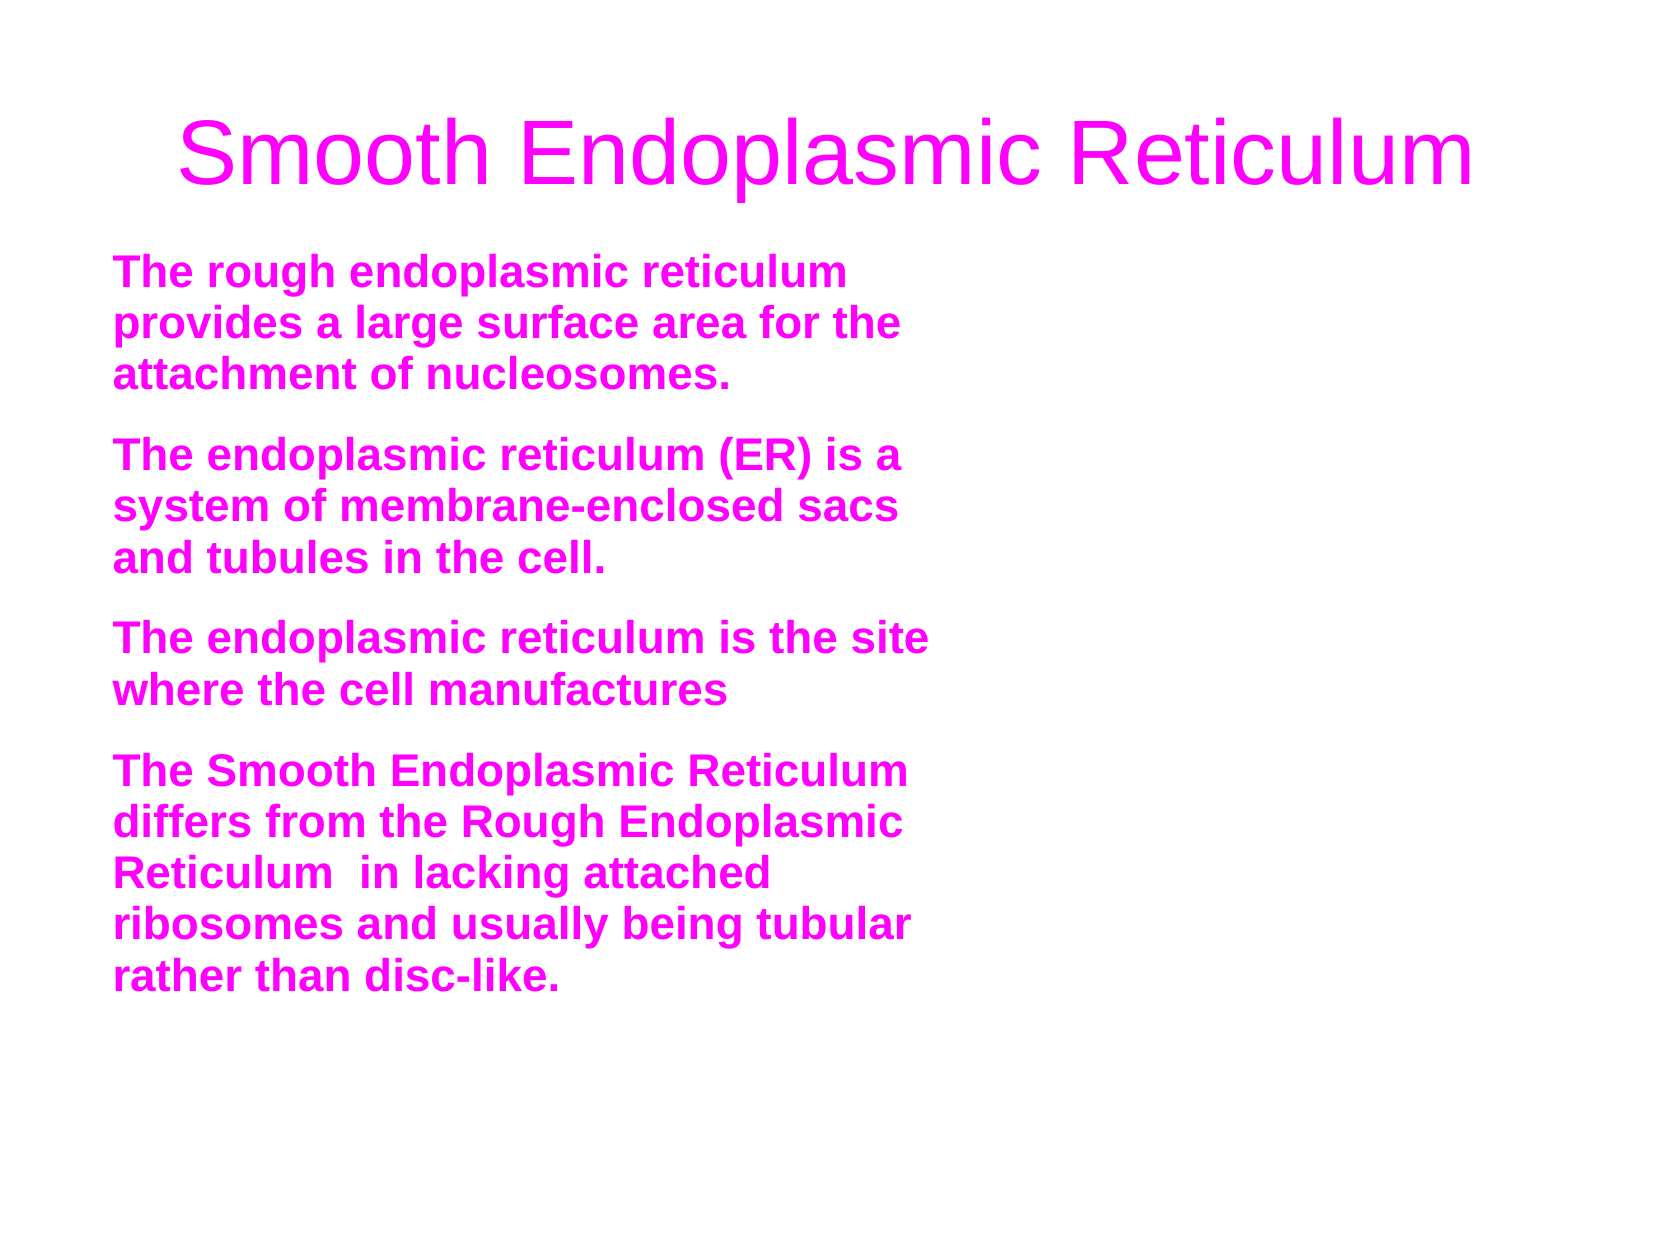

# Smooth Endoplasmic Reticulum
The rough endoplasmic reticulum provides a large surface area for the attachment of nucleosomes.
The endoplasmic reticulum (ER) is a system of membrane-enclosed sacs and tubules in the cell.
The endoplasmic reticulum is the site where the cell manufactures
The Smooth Endoplasmic Reticulum differs from the Rough Endoplasmic Reticulum in lacking attached ribosomes and usually being tubular rather than disc-like.